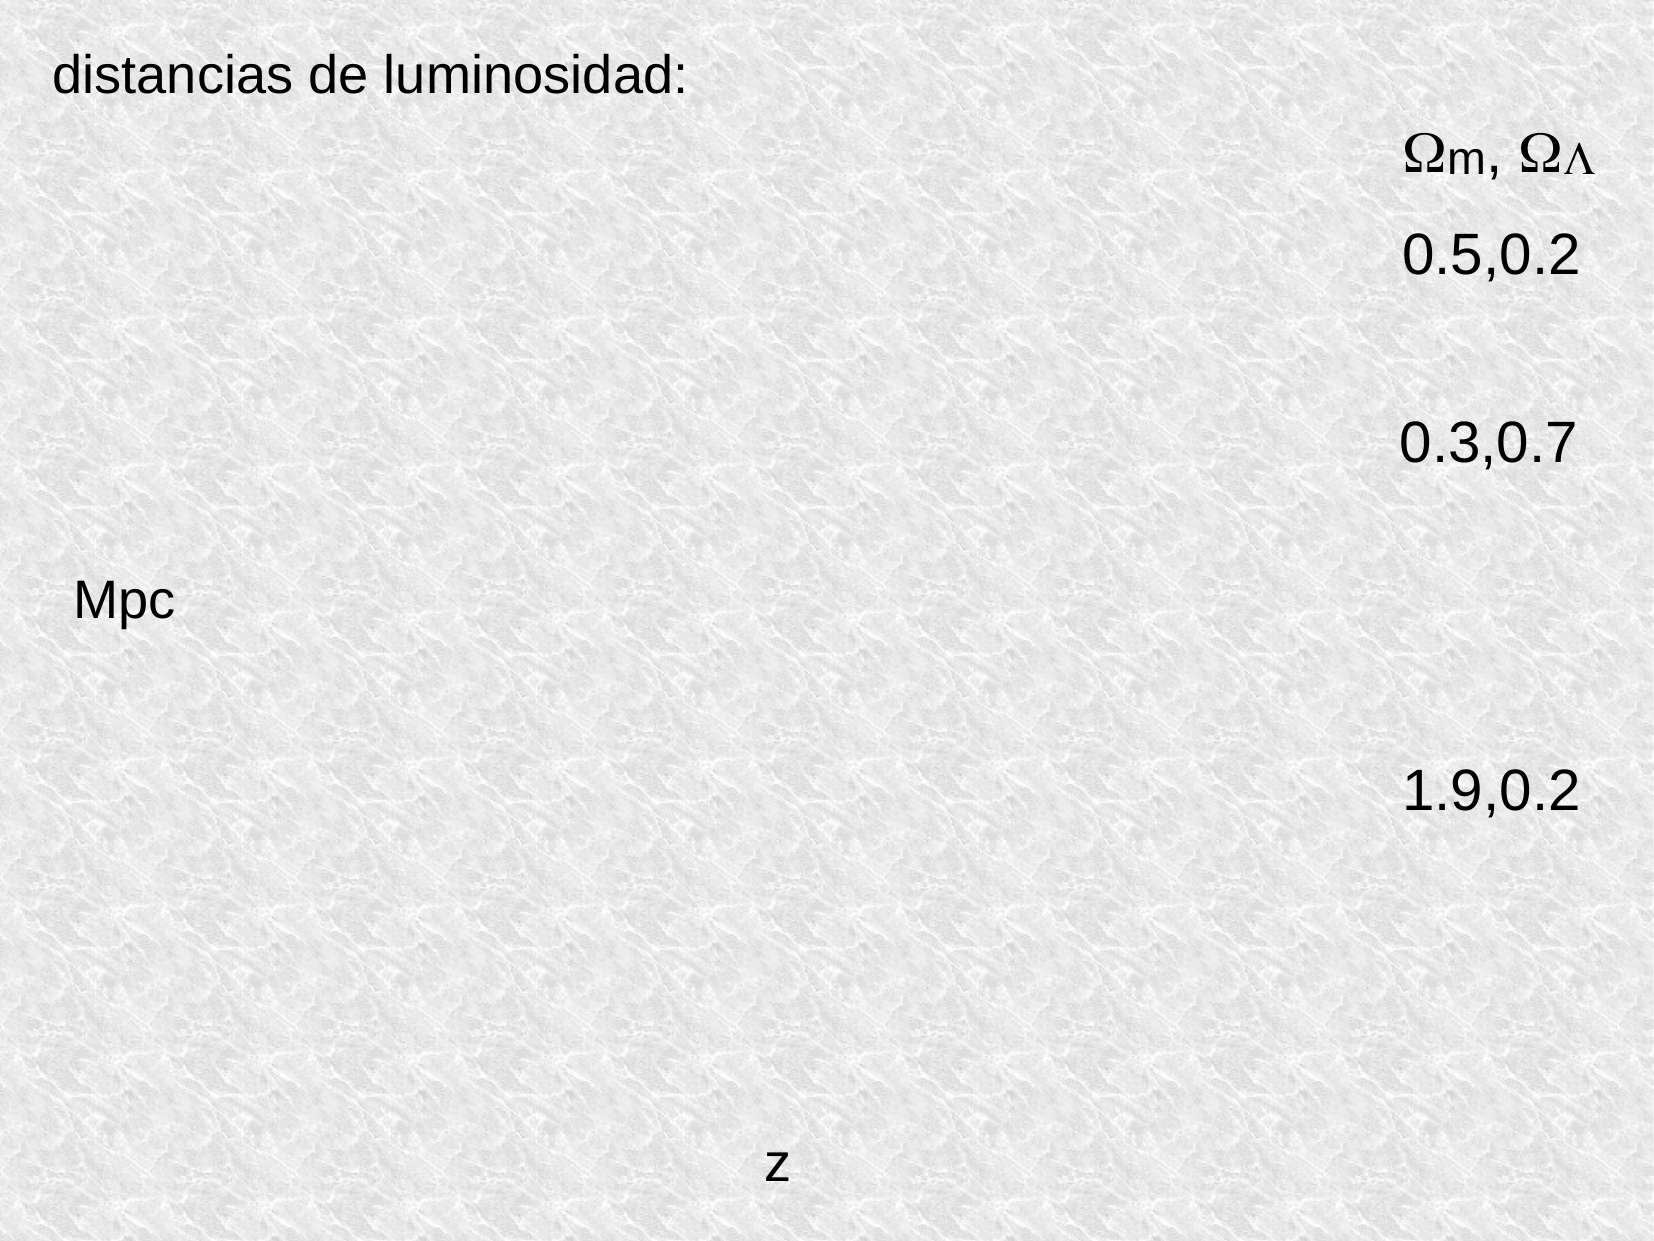

distancias de luminosidad:
m, 
0.5,0.2
0.3,0.7
Mpc
1.9,0.2
z